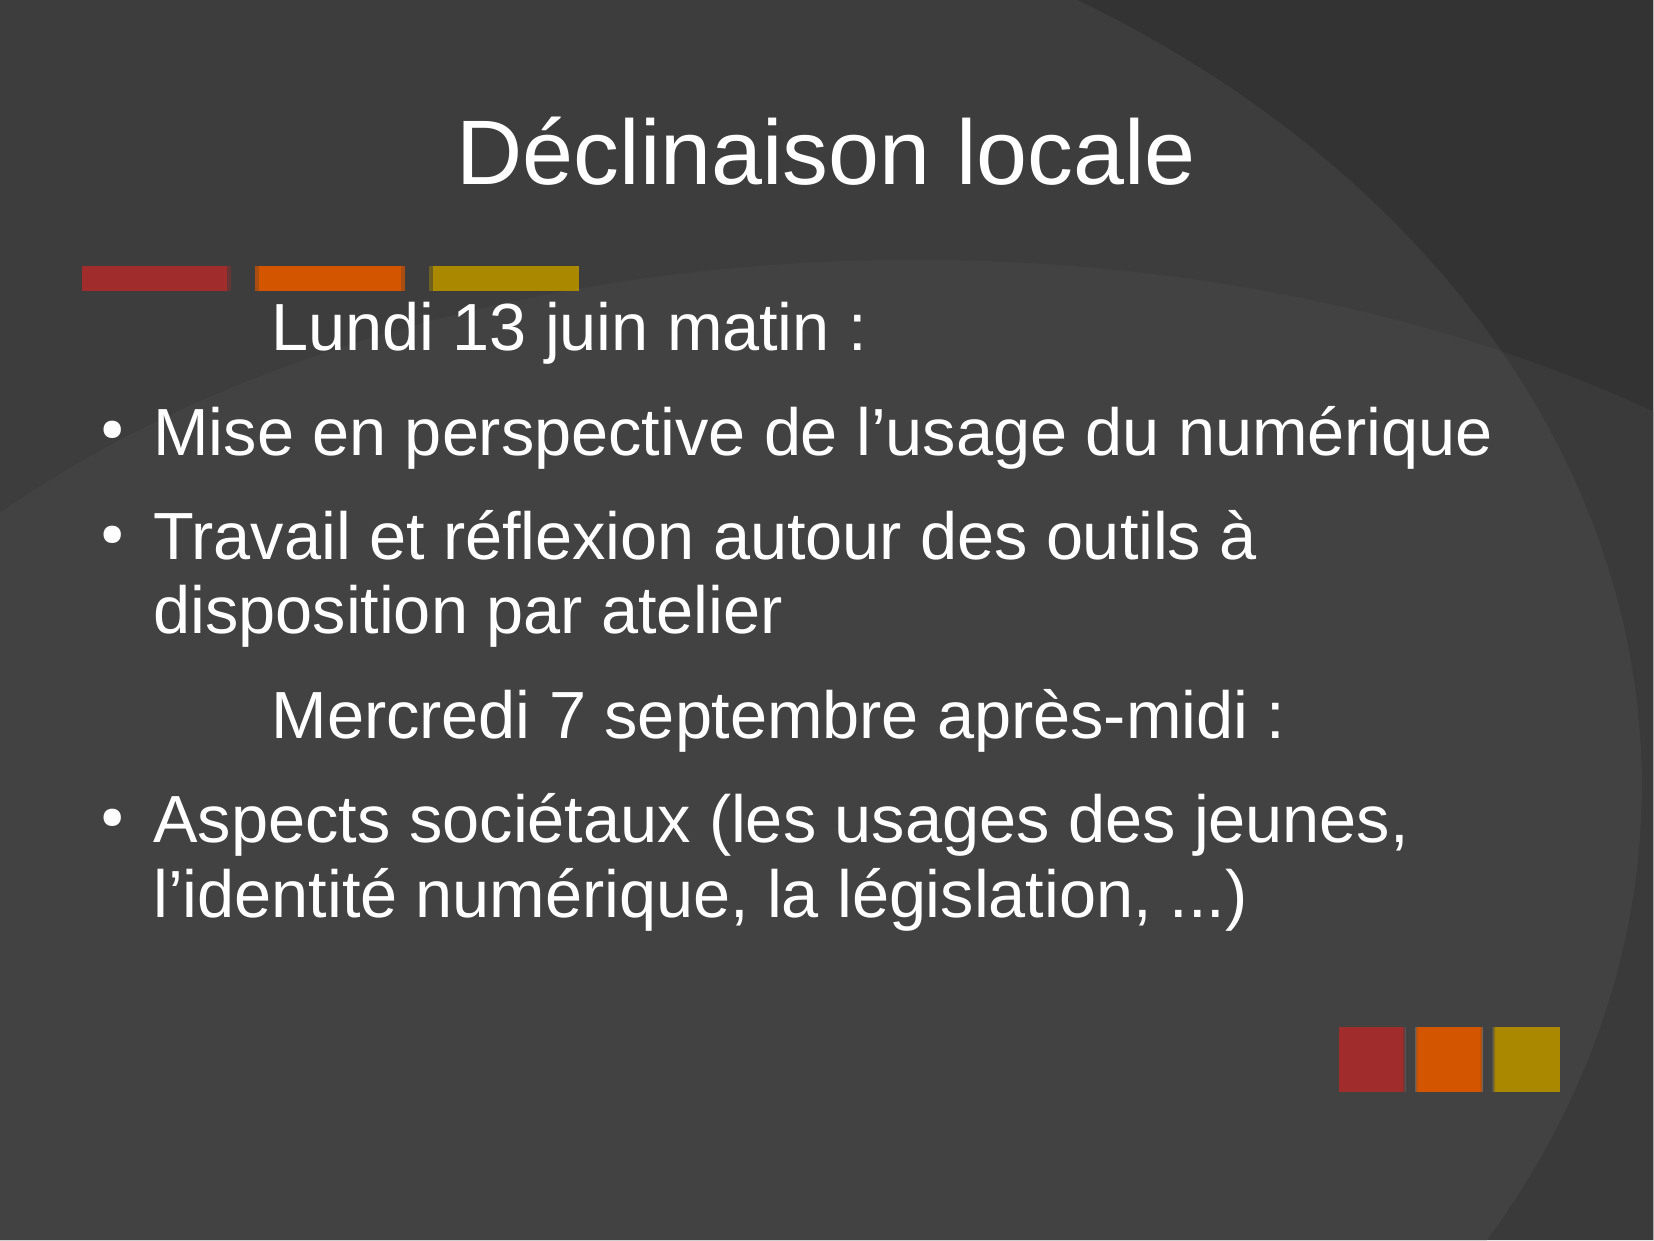

# Déclinaison locale
Lundi 13 juin matin :
Mise en perspective de l’usage du numérique
Travail et réflexion autour des outils à disposition par atelier
Mercredi 7 septembre après-midi :
Aspects sociétaux (les usages des jeunes, l’identité numérique, la législation, ...)